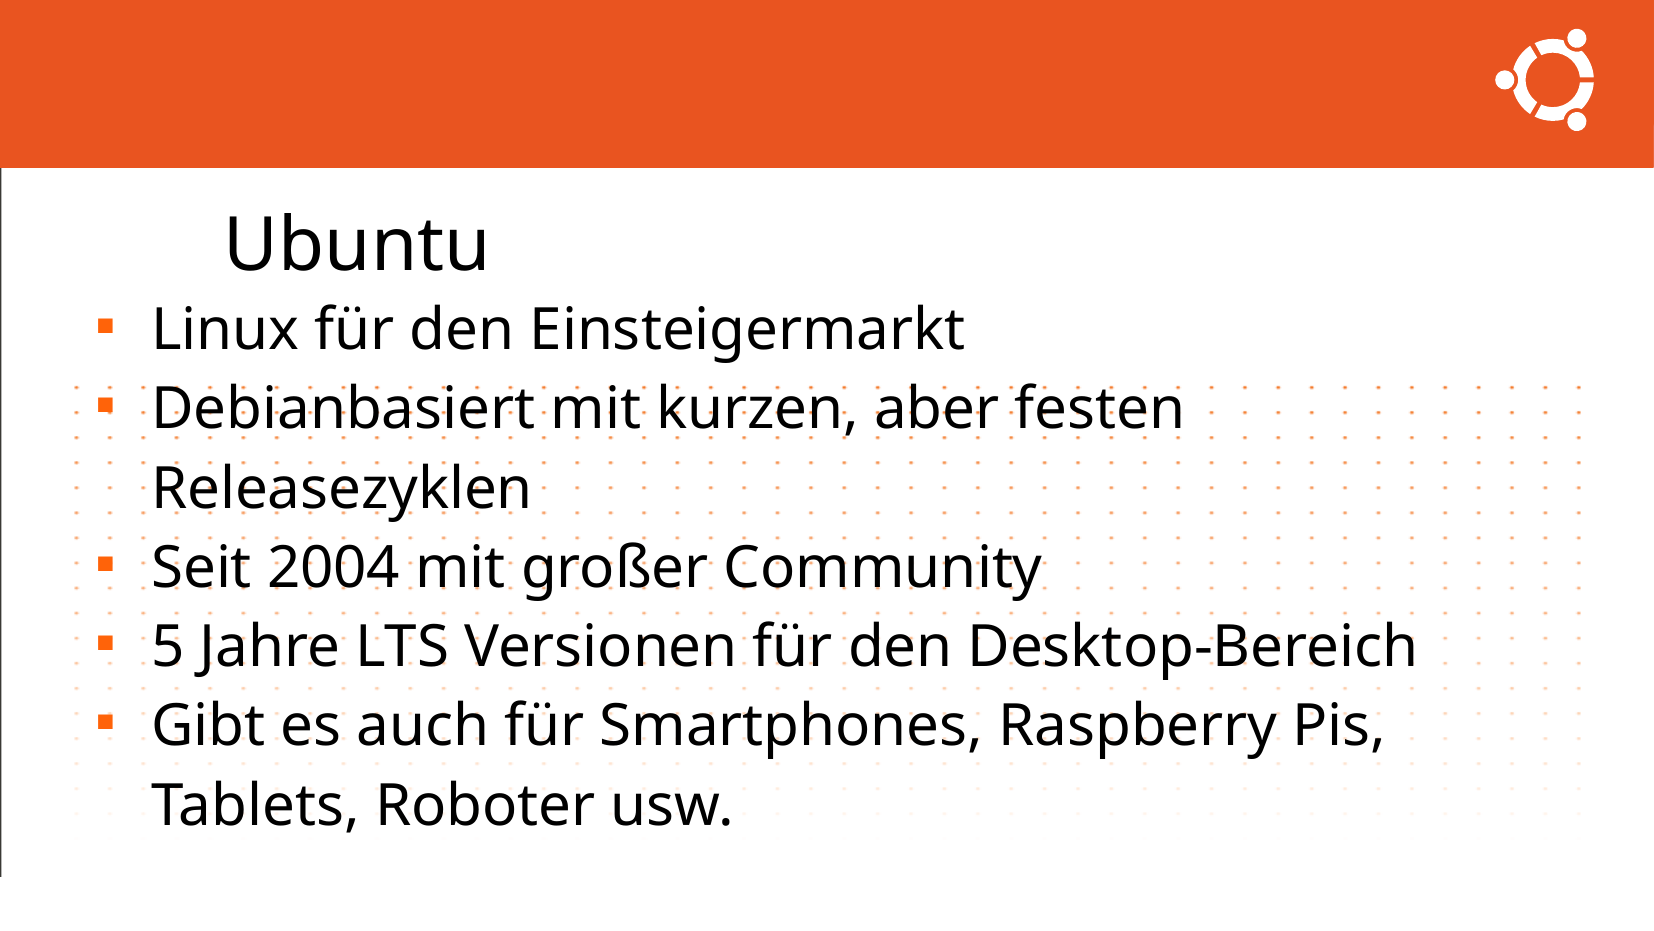

Ubuntu
Linux für den Einsteigermarkt
Debianbasiert mit kurzen, aber festen Releasezyklen
Seit 2004 mit großer Community
5 Jahre LTS Versionen für den Desktop-Bereich
Gibt es auch für Smartphones, Raspberry Pis, Tablets, Roboter usw.
#